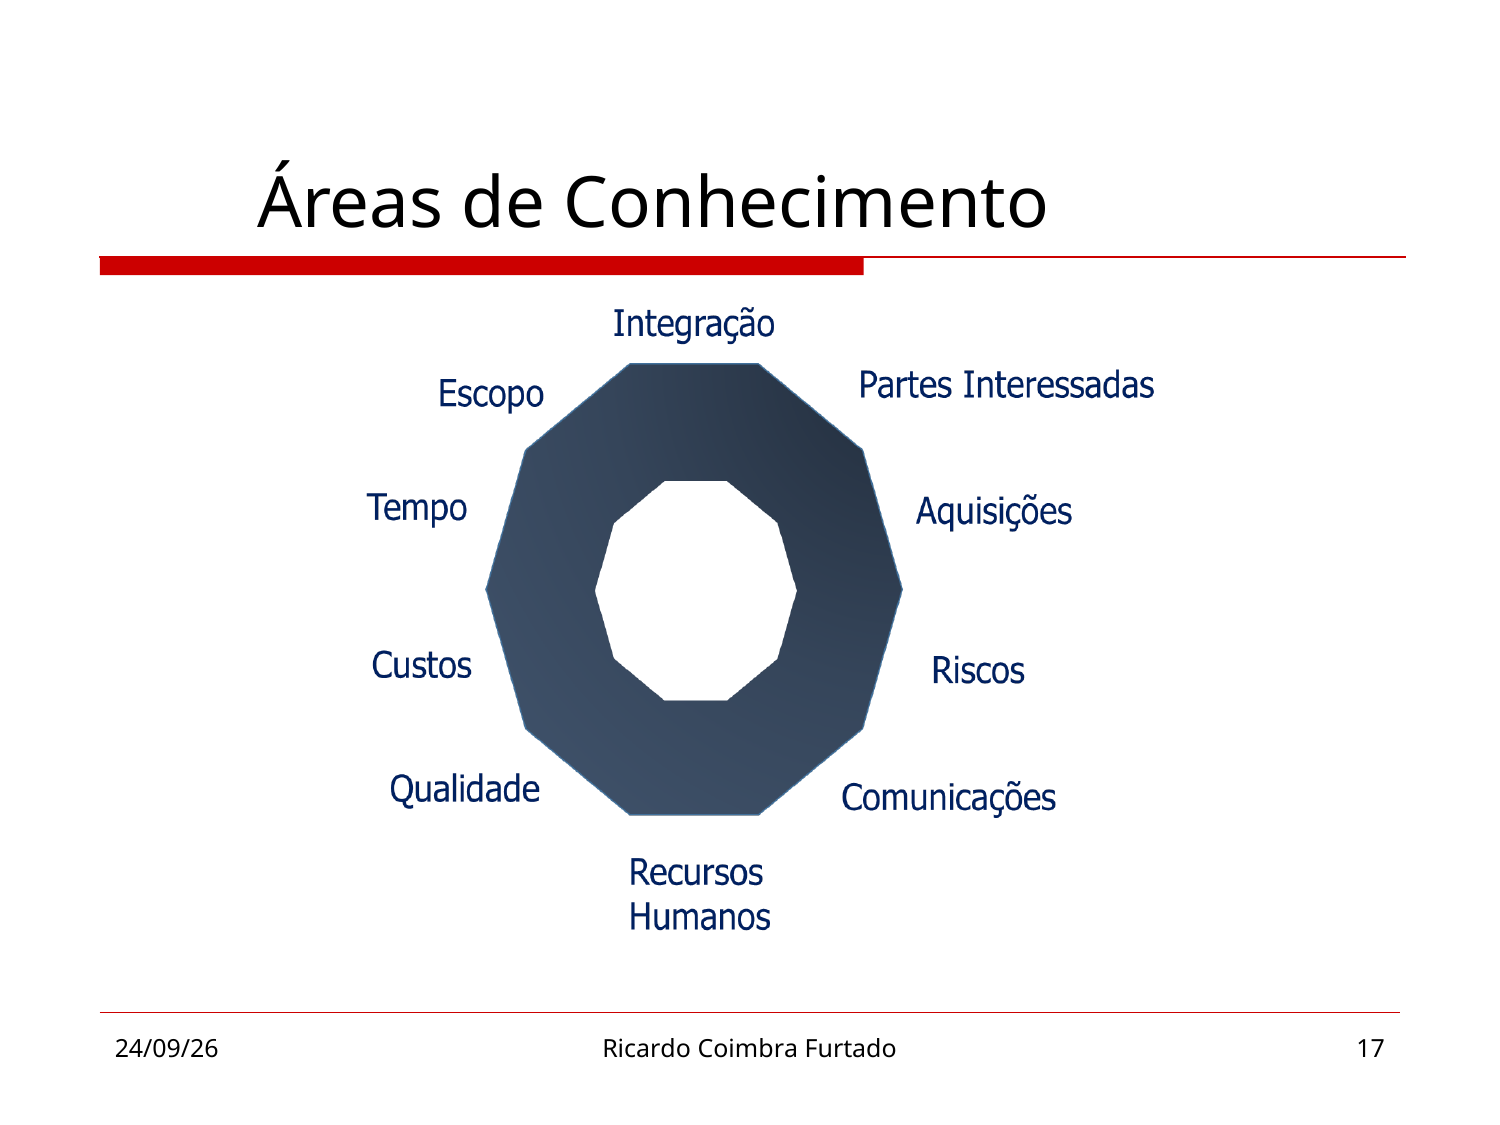

# Áreas de Conhecimento
Ricardo Coimbra Furtado